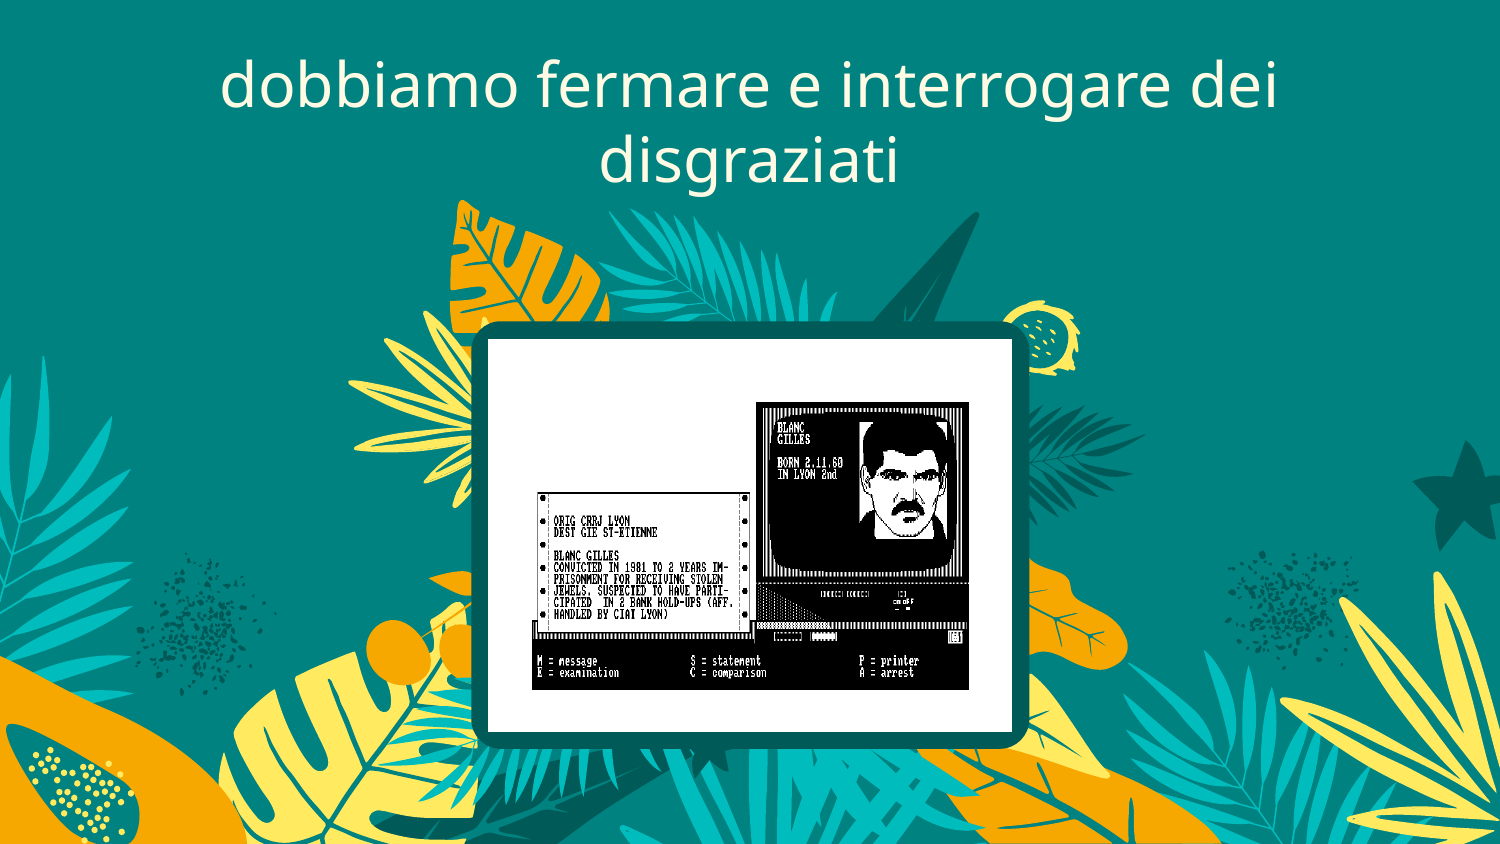

# dobbiamo fermare e interrogare dei disgraziati